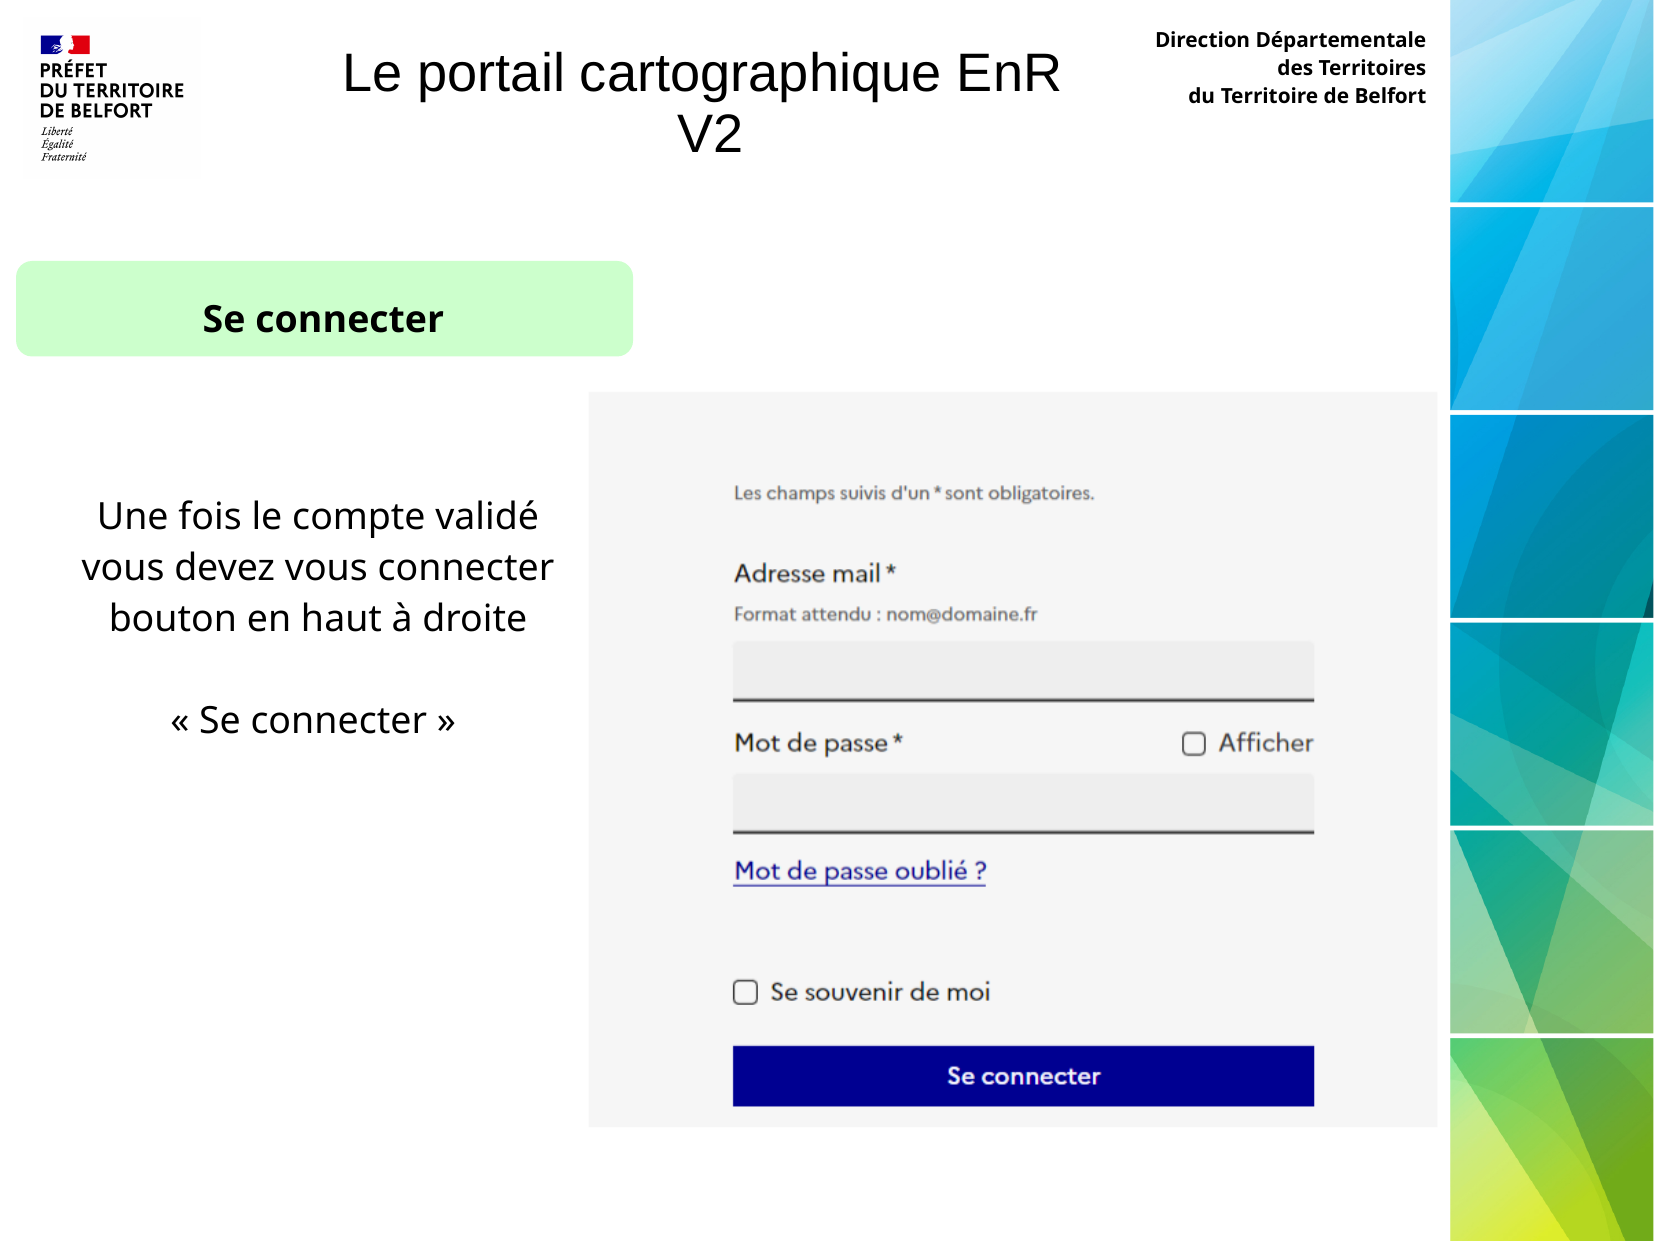

# Le portail cartographique EnR V2
Se connecter
Une fois le compte validé
vous devez vous connecter
bouton en haut à droite
« Se connecter »